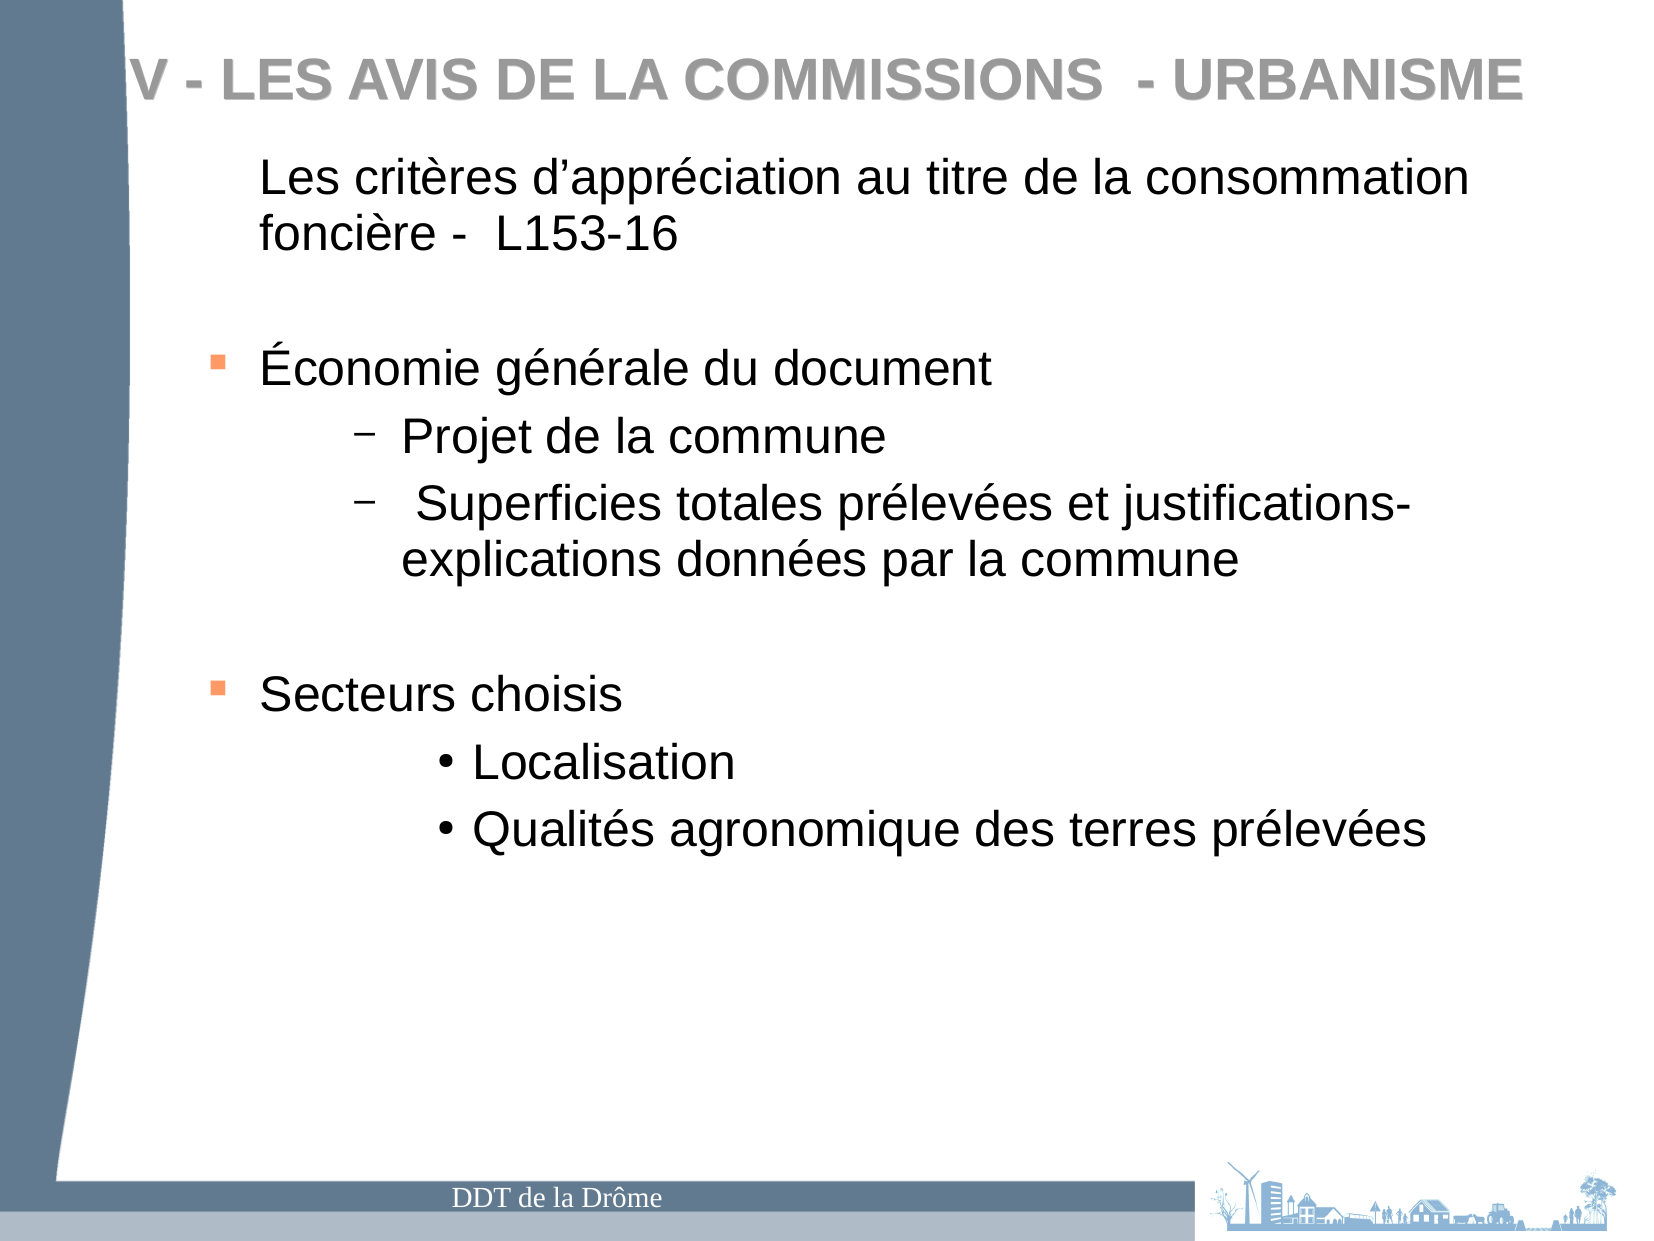

V - LES AVIS DE LA COMMISSIONS - URBANISME
# Les critères d’appréciation au titre de la consommation foncière - L153-16
Économie générale du document
Projet de la commune
 Superficies totales prélevées et justifications- explications données par la commune
Secteurs choisis
Localisation
Qualités agronomique des terres prélevées
 DDT de la Drôme